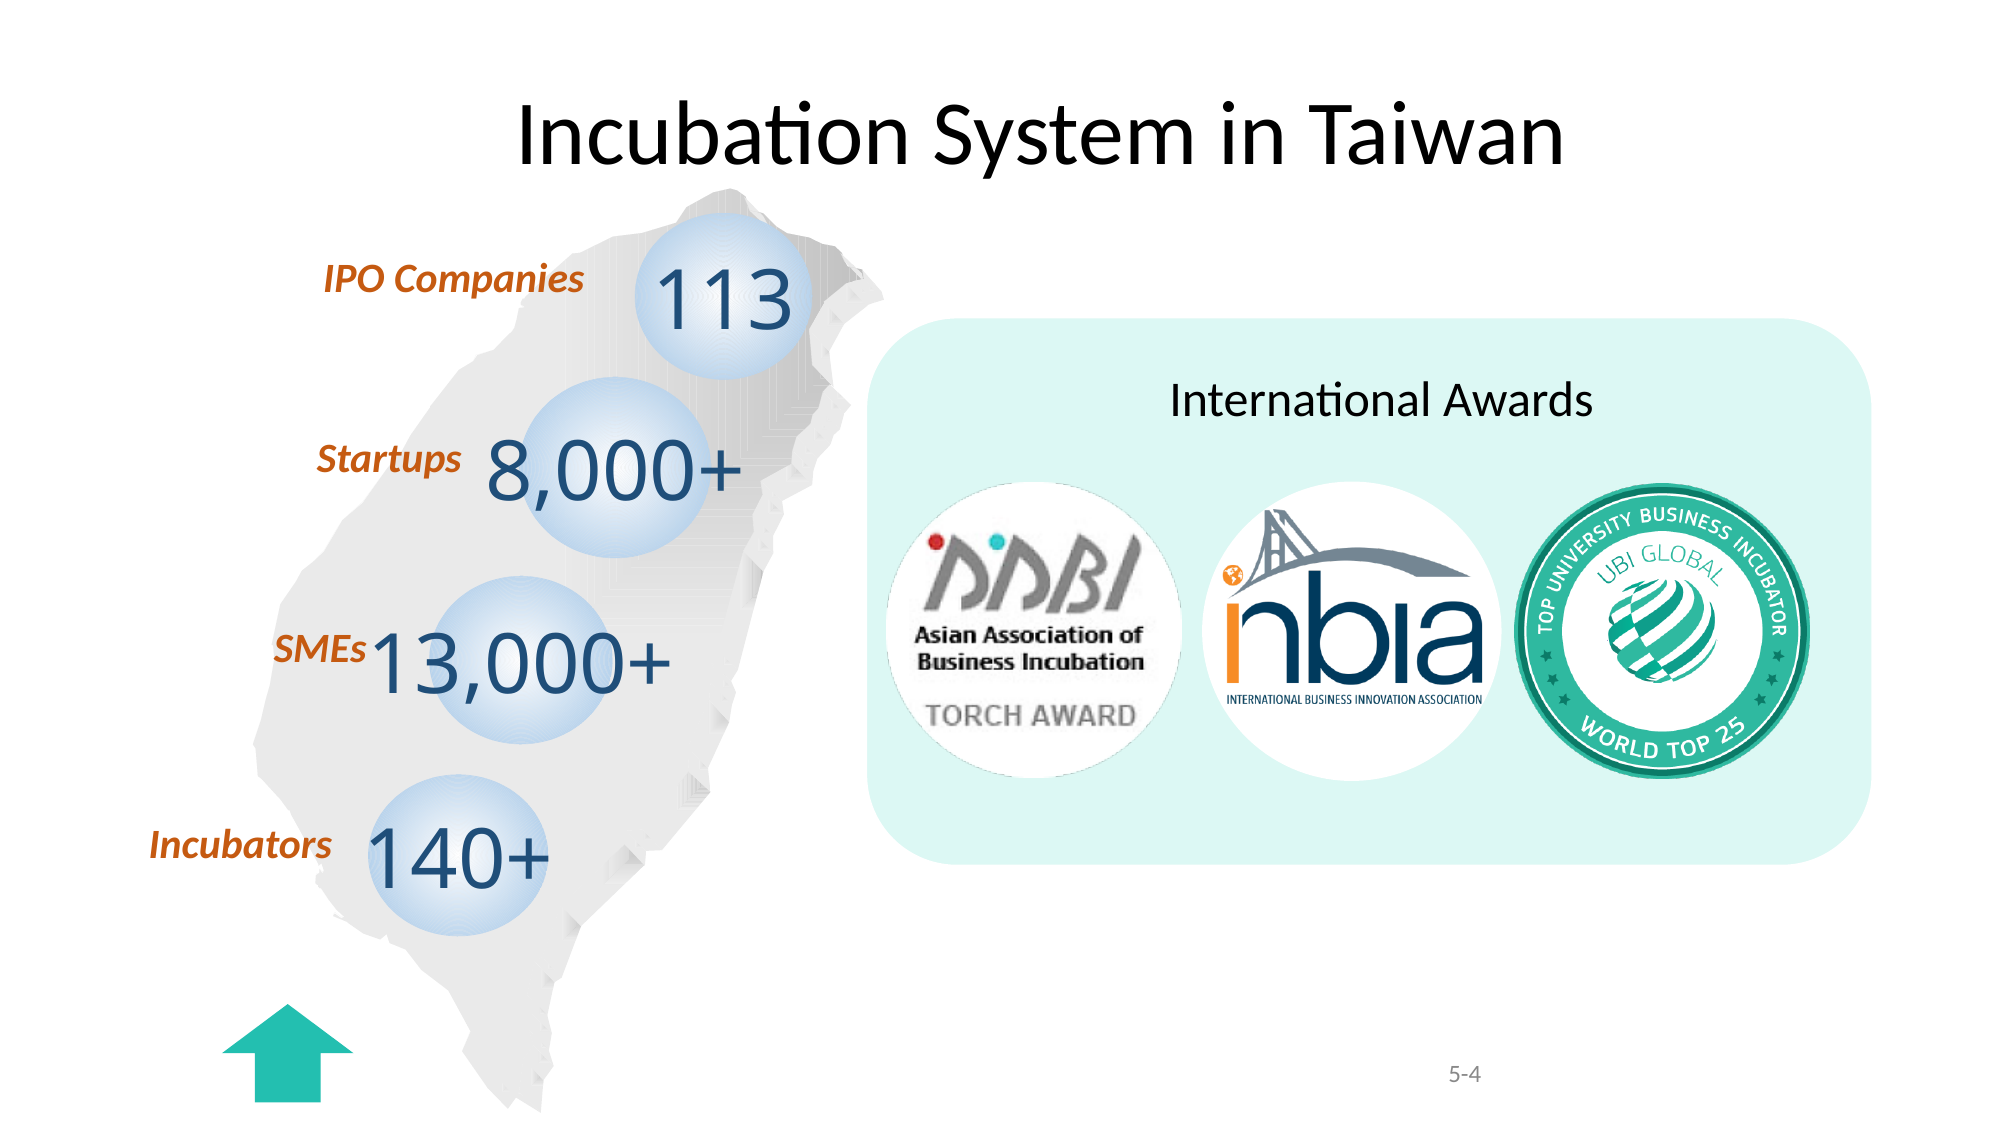

# Incubation System in Taiwan
113
IPO Companies
International Awards
8,000+
Startups
13,000+
SMEs
140+
Incubators
5-4